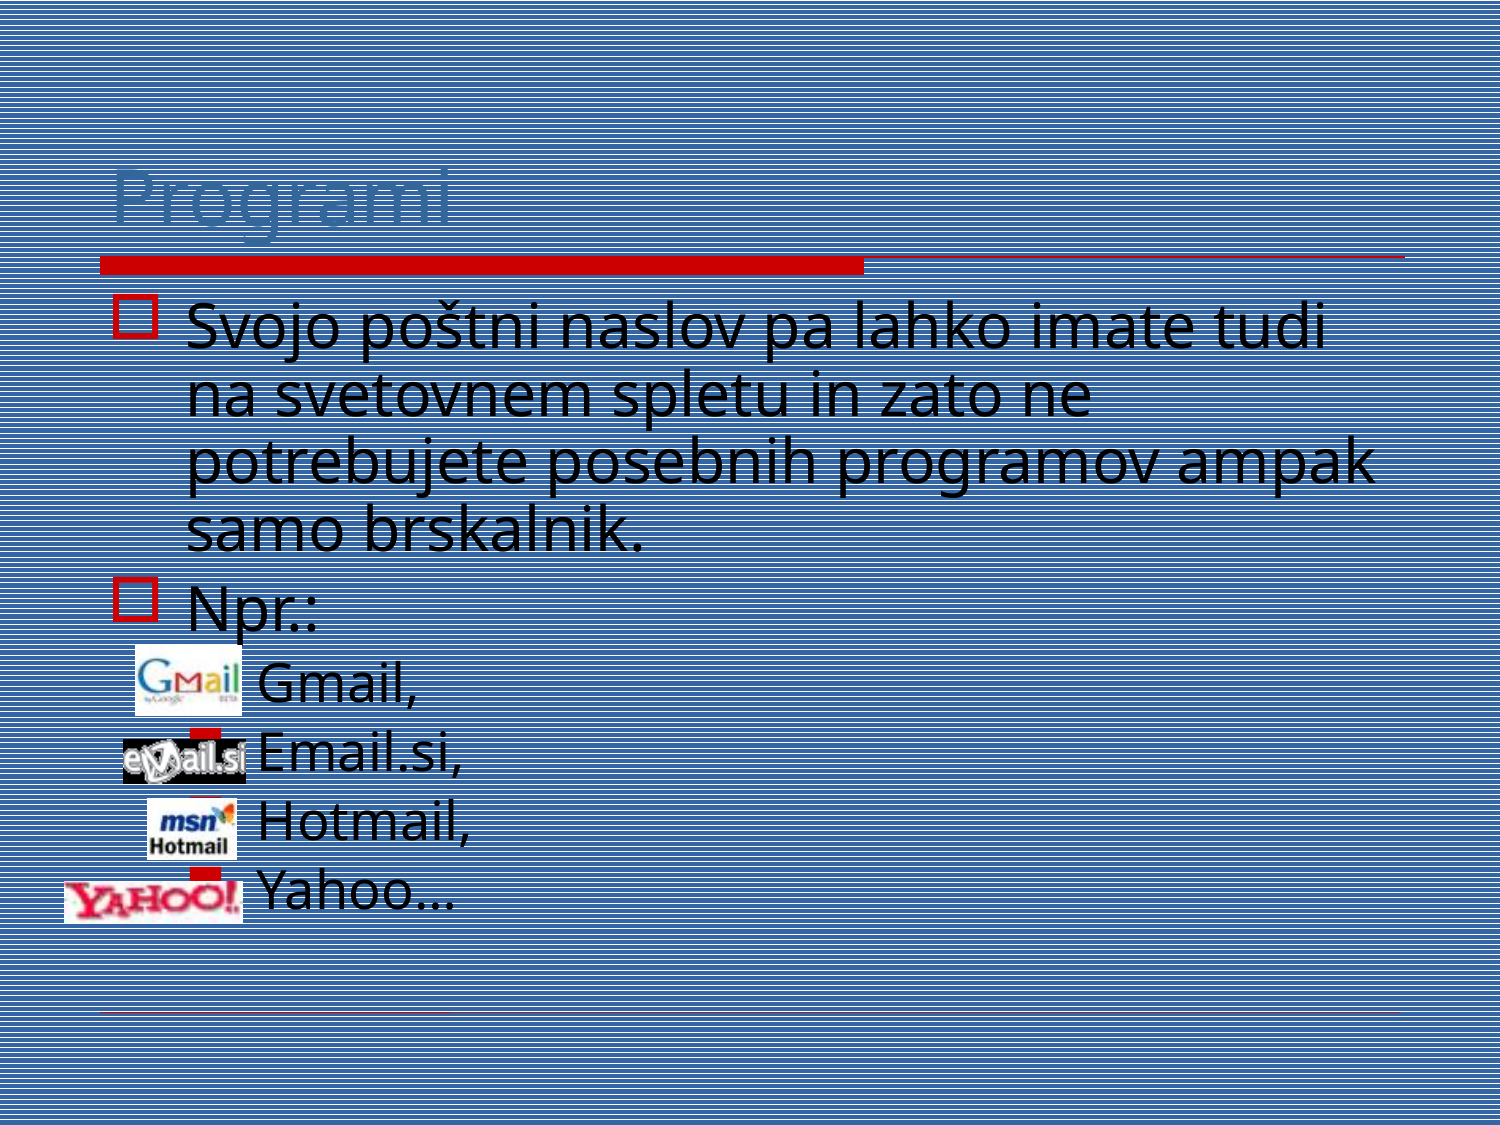

# Programi
Svojo poštni naslov pa lahko imate tudi na svetovnem spletu in zato ne potrebujete posebnih programov ampak samo brskalnik.
Npr.:
Gmail,
Email.si,
Hotmail,
Yahoo…